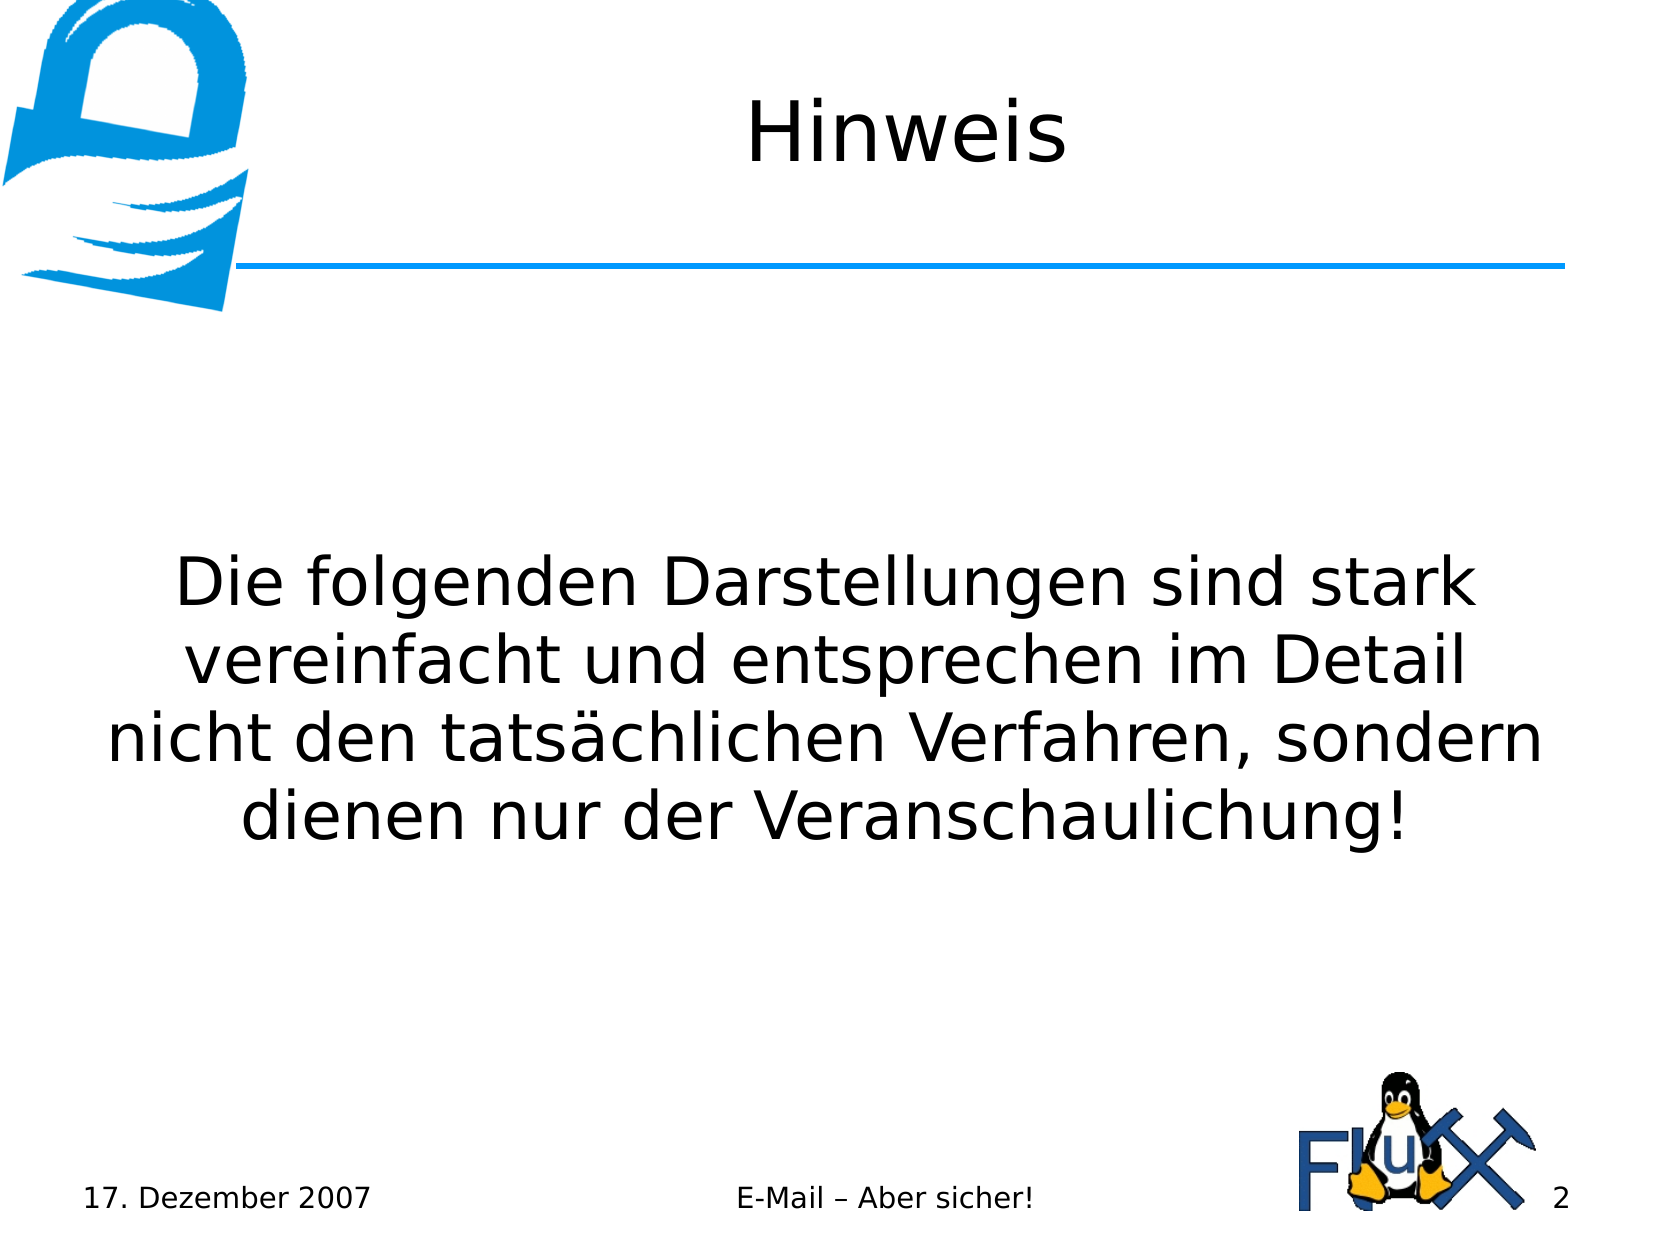

# Hinweis
Die folgenden Darstellungen sind stark vereinfacht und entsprechen im Detail
nicht den tatsächlichen Verfahren, sondern dienen nur der Veranschaulichung!
17. Dezember 2007
E-Mail – Aber sicher!
2